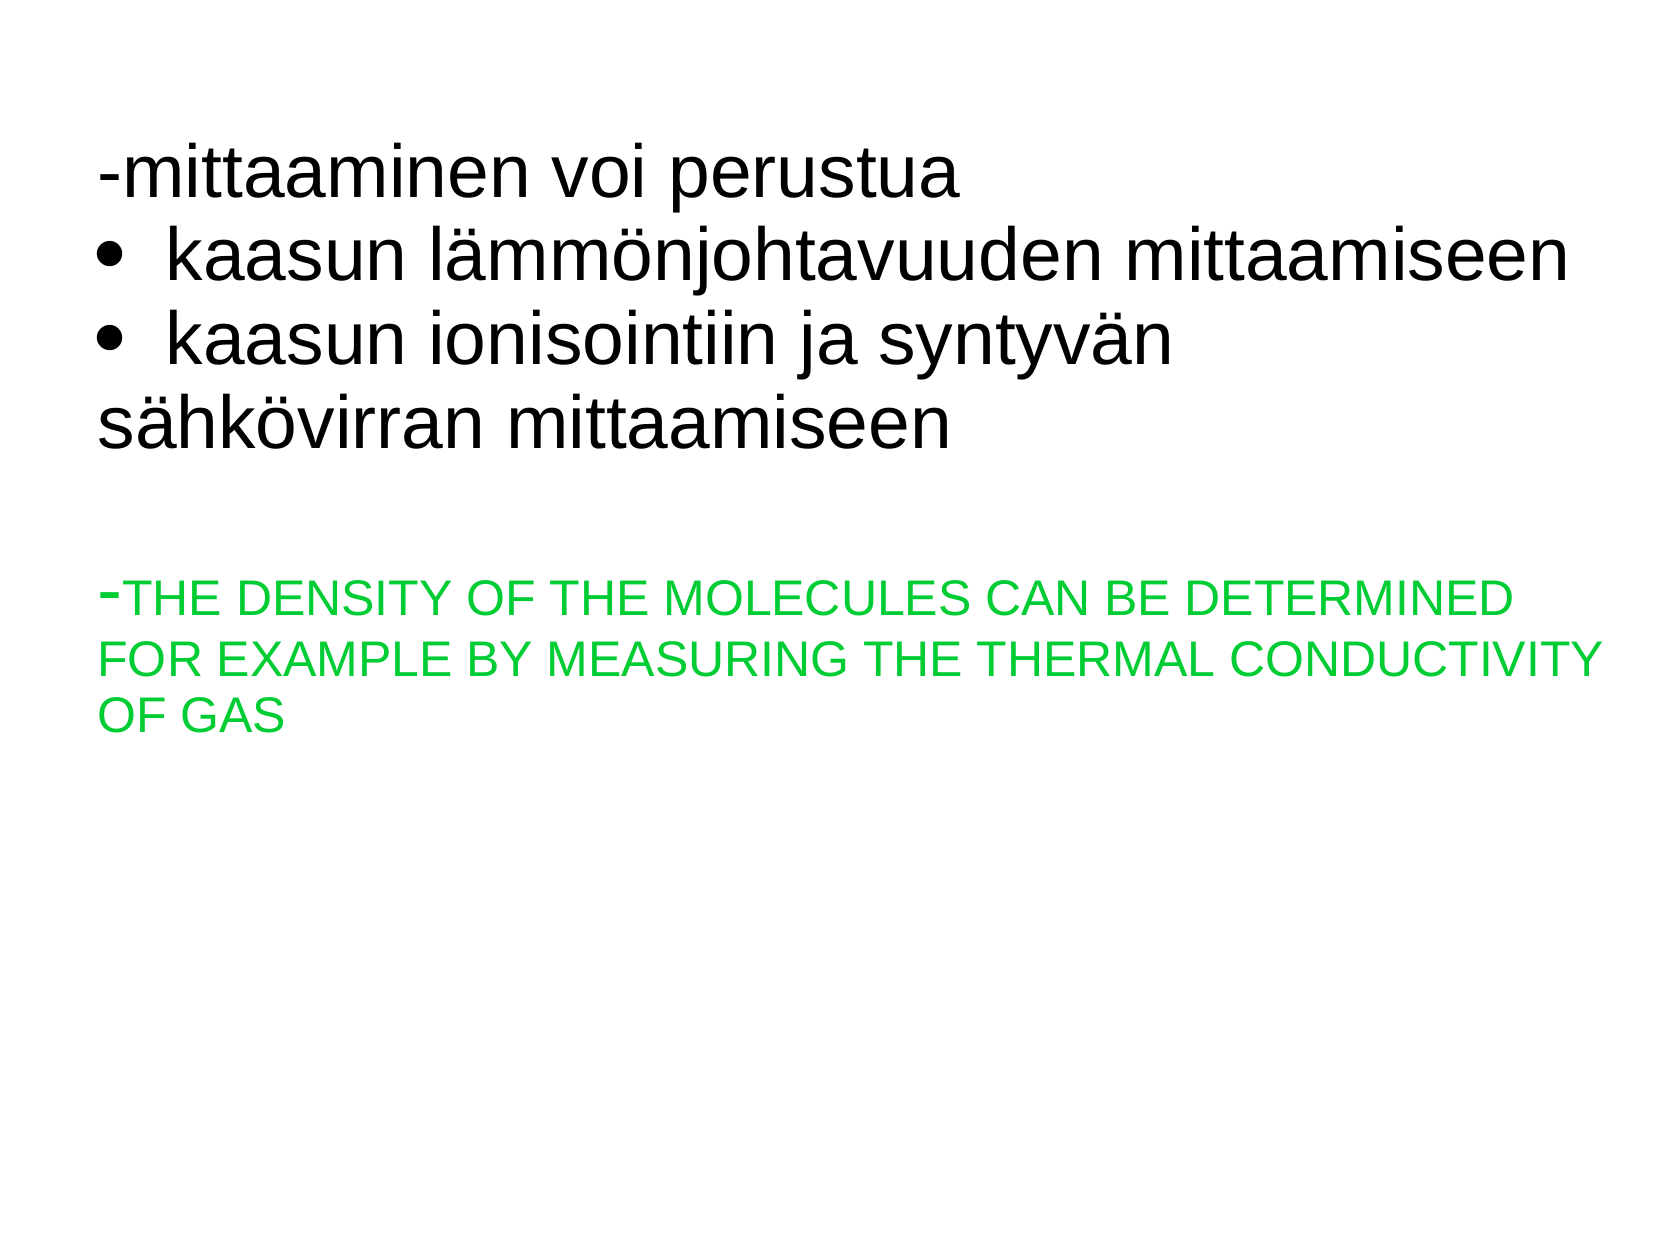

-mittaaminen voi perustua
kaasun lämmönjohtavuuden mittaamiseen
kaasun ionisointiin ja syntyvän sähkövirran mittaamiseen
-THE DENSITY OF THE MOLECULES CAN BE DETERMINED FOR EXAMPLE BY MEASURING THE THERMAL CONDUCTIVITY OF GAS